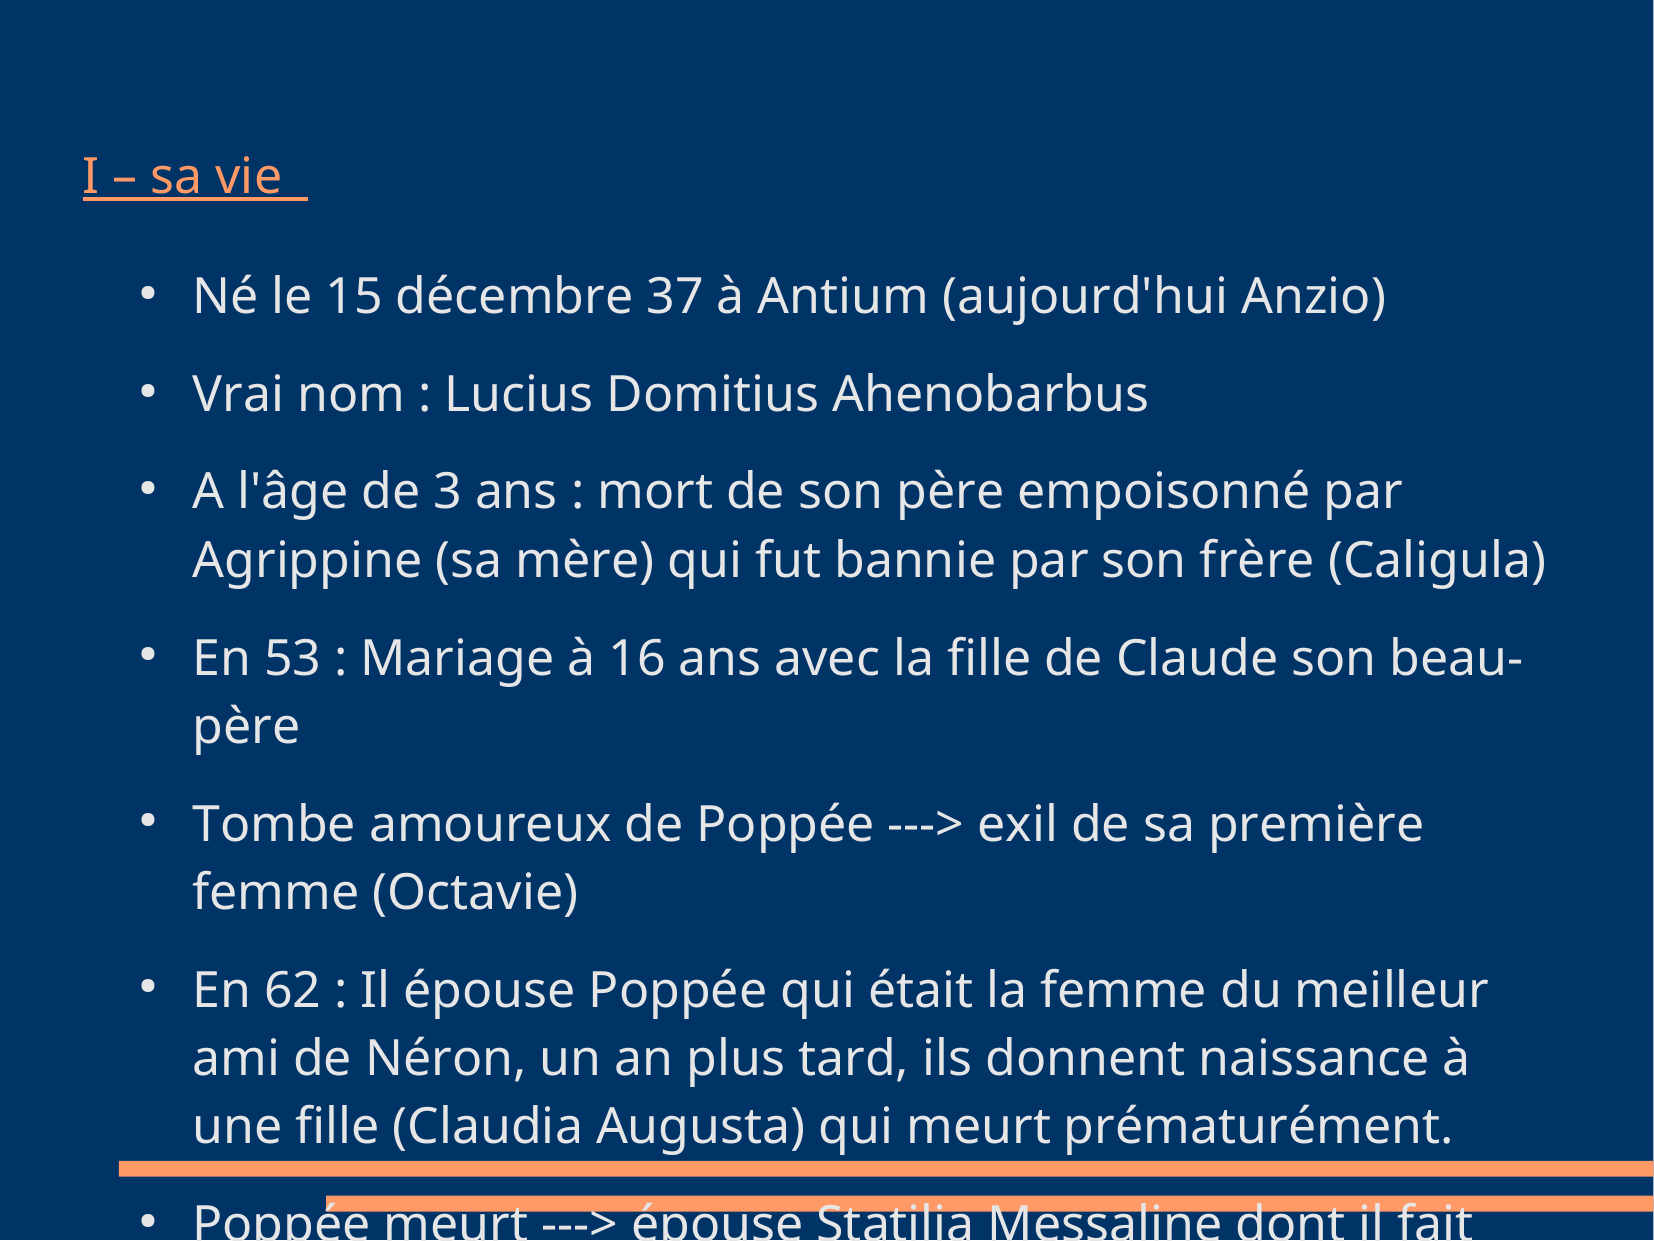

# I – sa vie
Né le 15 décembre 37 à Antium (aujourd'hui Anzio)
Vrai nom : Lucius Domitius Ahenobarbus
A l'âge de 3 ans : mort de son père empoisonné par Agrippine (sa mère) qui fut bannie par son frère (Caligula)
En 53 : Mariage à 16 ans avec la fille de Claude son beau-père
Tombe amoureux de Poppée ---> exil de sa première femme (Octavie)
En 62 : Il épouse Poppée qui était la femme du meilleur ami de Néron, un an plus tard, ils donnent naissance à une fille (Claudia Augusta) qui meurt prématurément.
Poppée meurt ---> épouse Statilia Messaline dont il fait assassiner le mari.